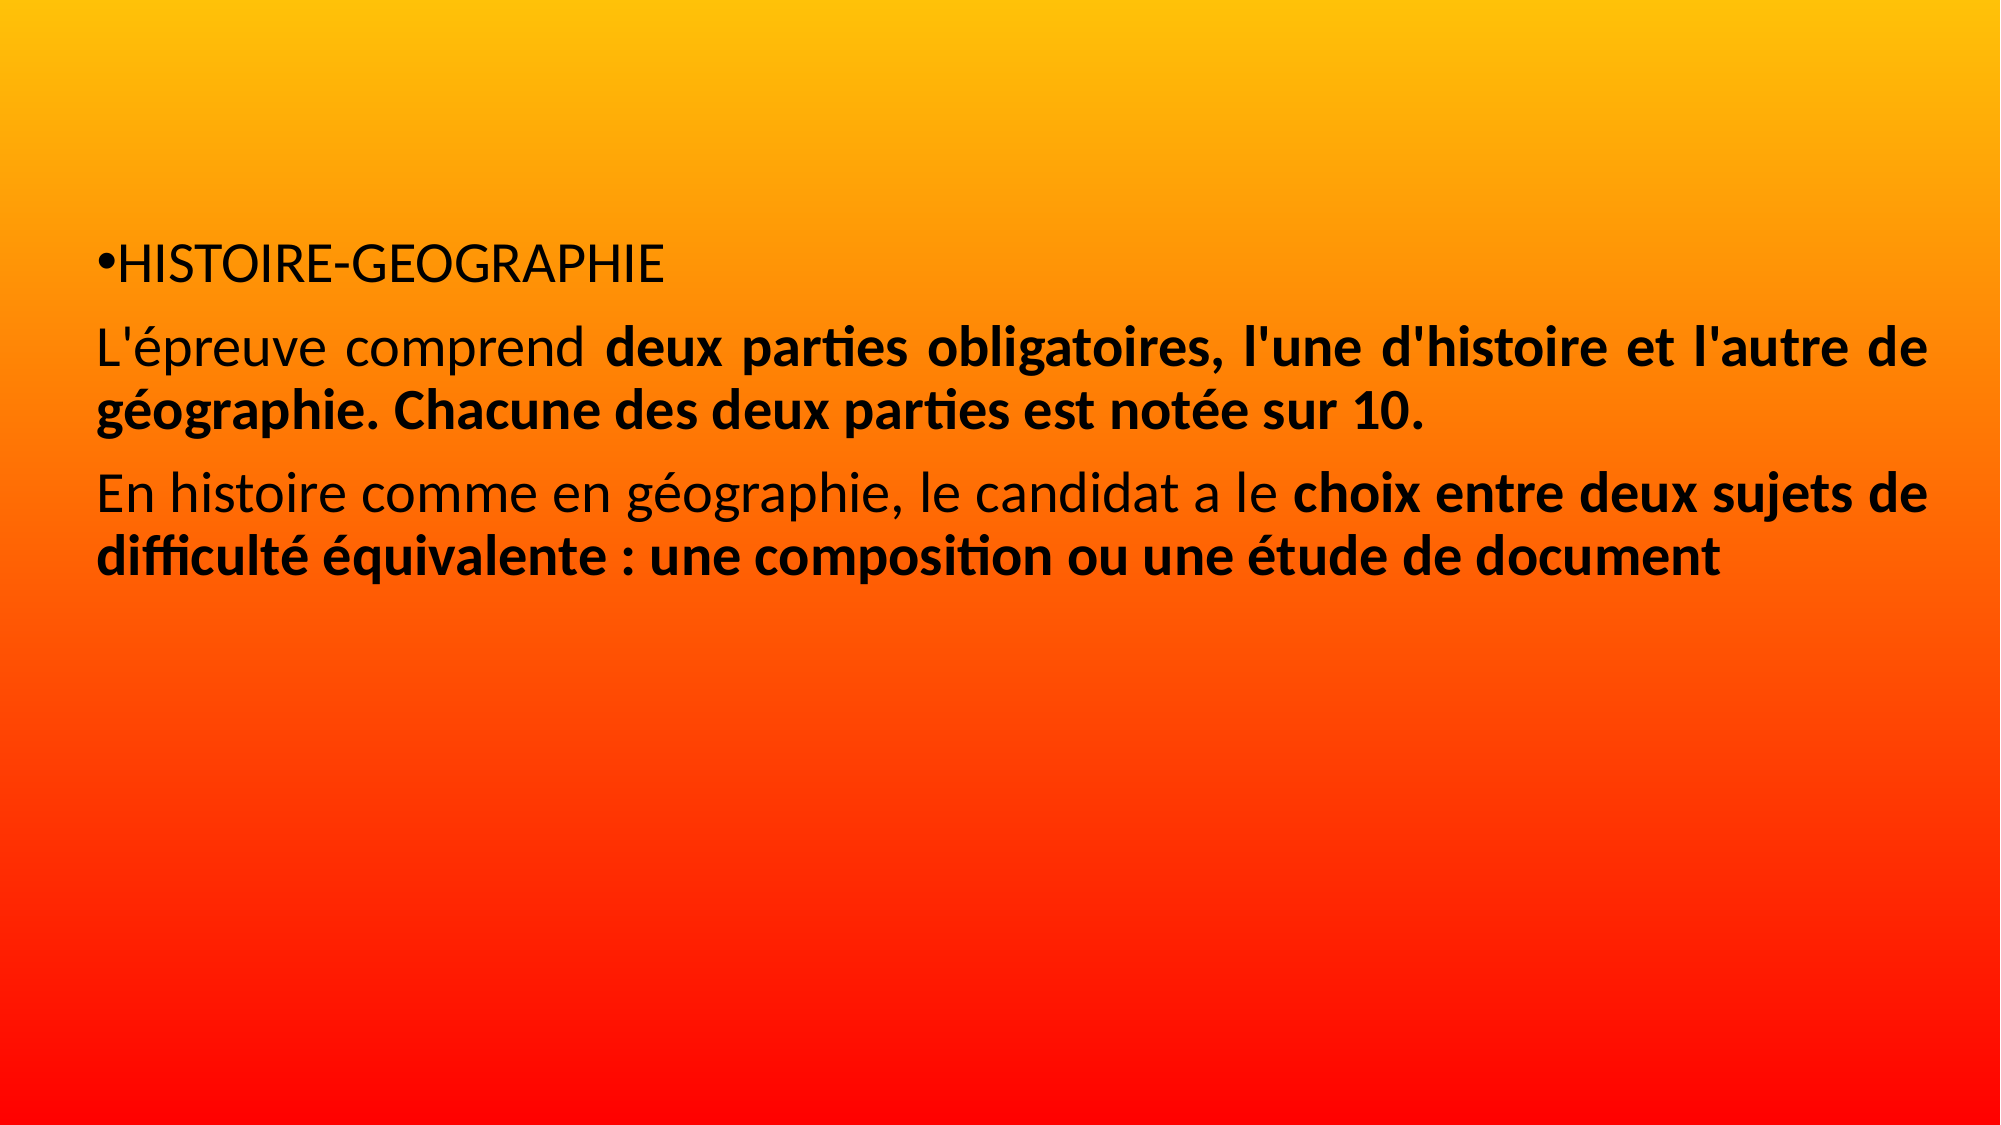

# HISTOIRE-GEOGRAPHIE
L'épreuve comprend deux parties obligatoires, l'une d'histoire et l'autre de géographie. Chacune des deux parties est notée sur 10.
En histoire comme en géographie, le candidat a le choix entre deux sujets de difficulté équivalente : une composition ou une étude de document